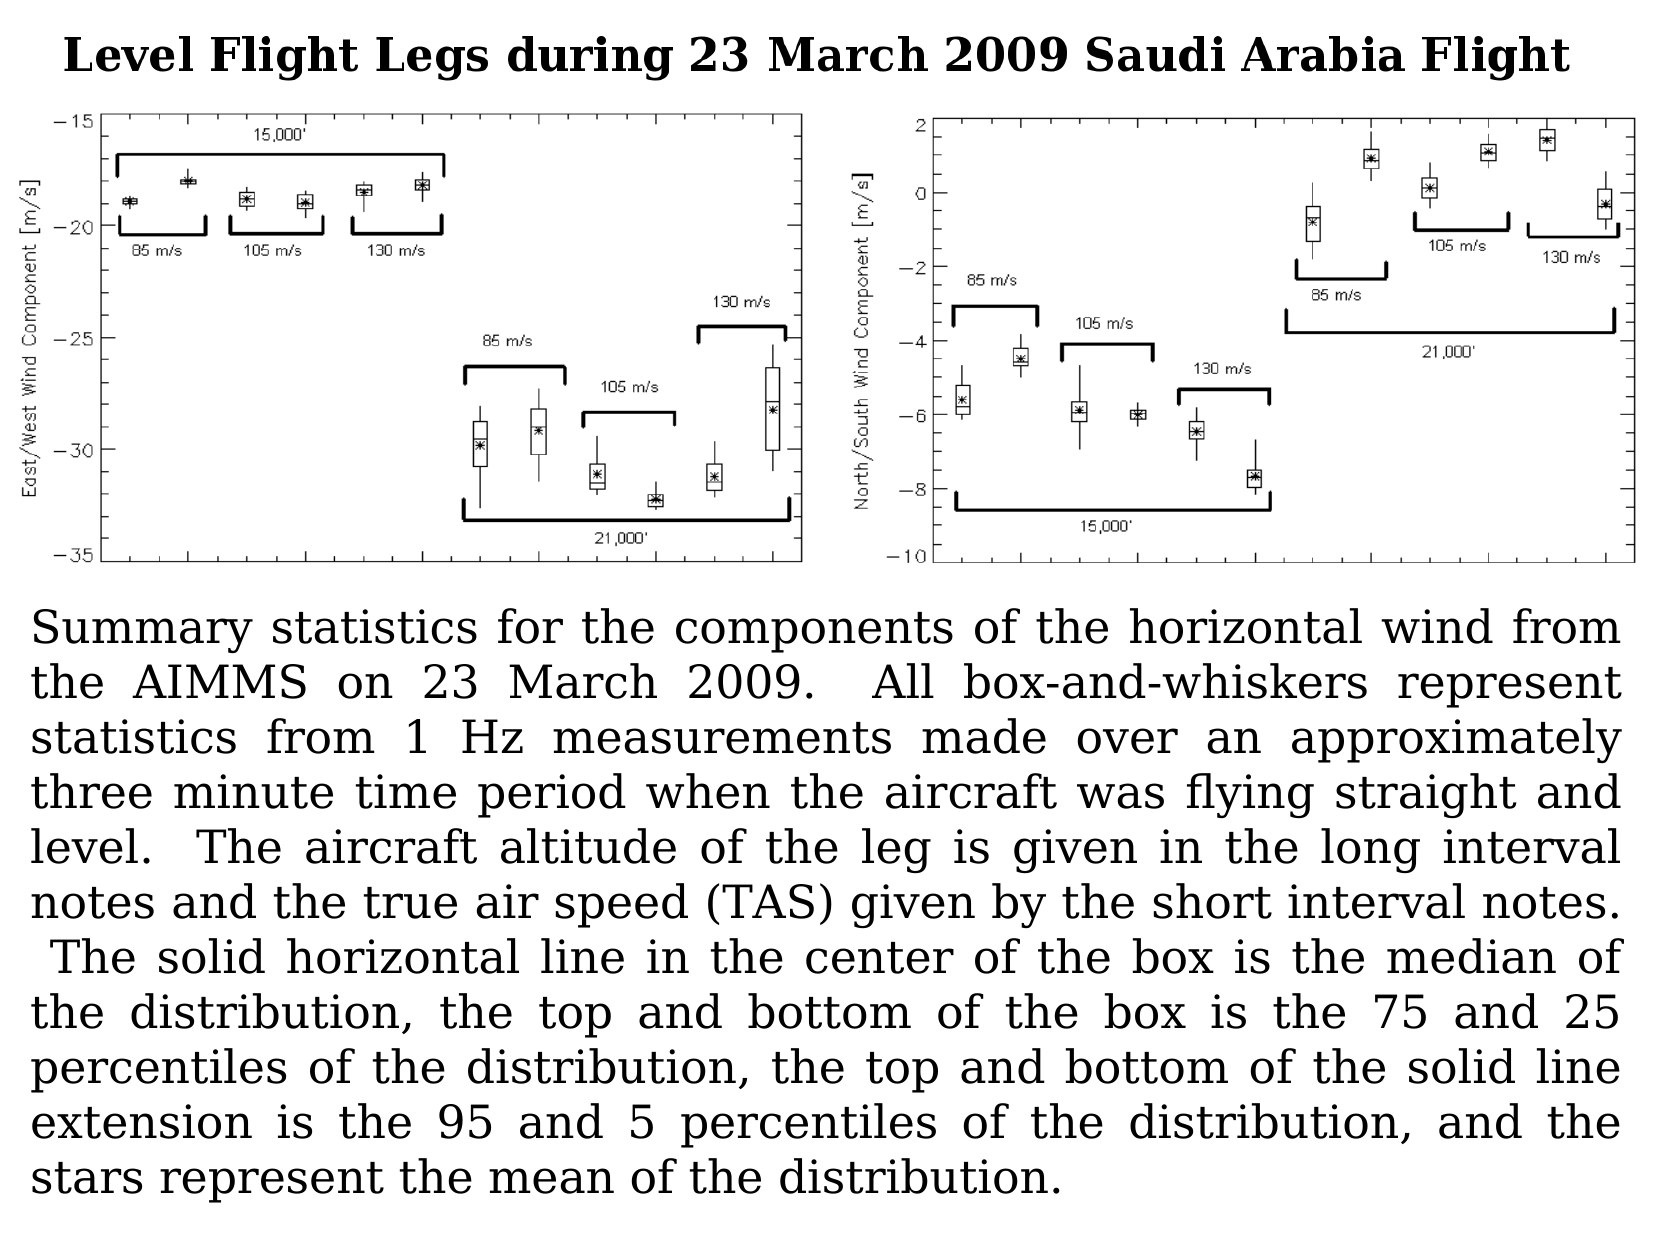

Summary statistics for the components of the horizontal wind from the AIMMS on 23 March 2009. All box-and-whiskers represent statistics from 1 Hz measurements made over an approximately three minute time period when the aircraft was flying straight and level. The aircraft altitude of the leg is given in the long interval notes and the true air speed (TAS) given by the short interval notes. The solid horizontal line in the center of the box is the median of the distribution, the top and bottom of the box is the 75 and 25 percentiles of the distribution, the top and bottom of the solid line extension is the 95 and 5 percentiles of the distribution, and the stars represent the mean of the distribution.